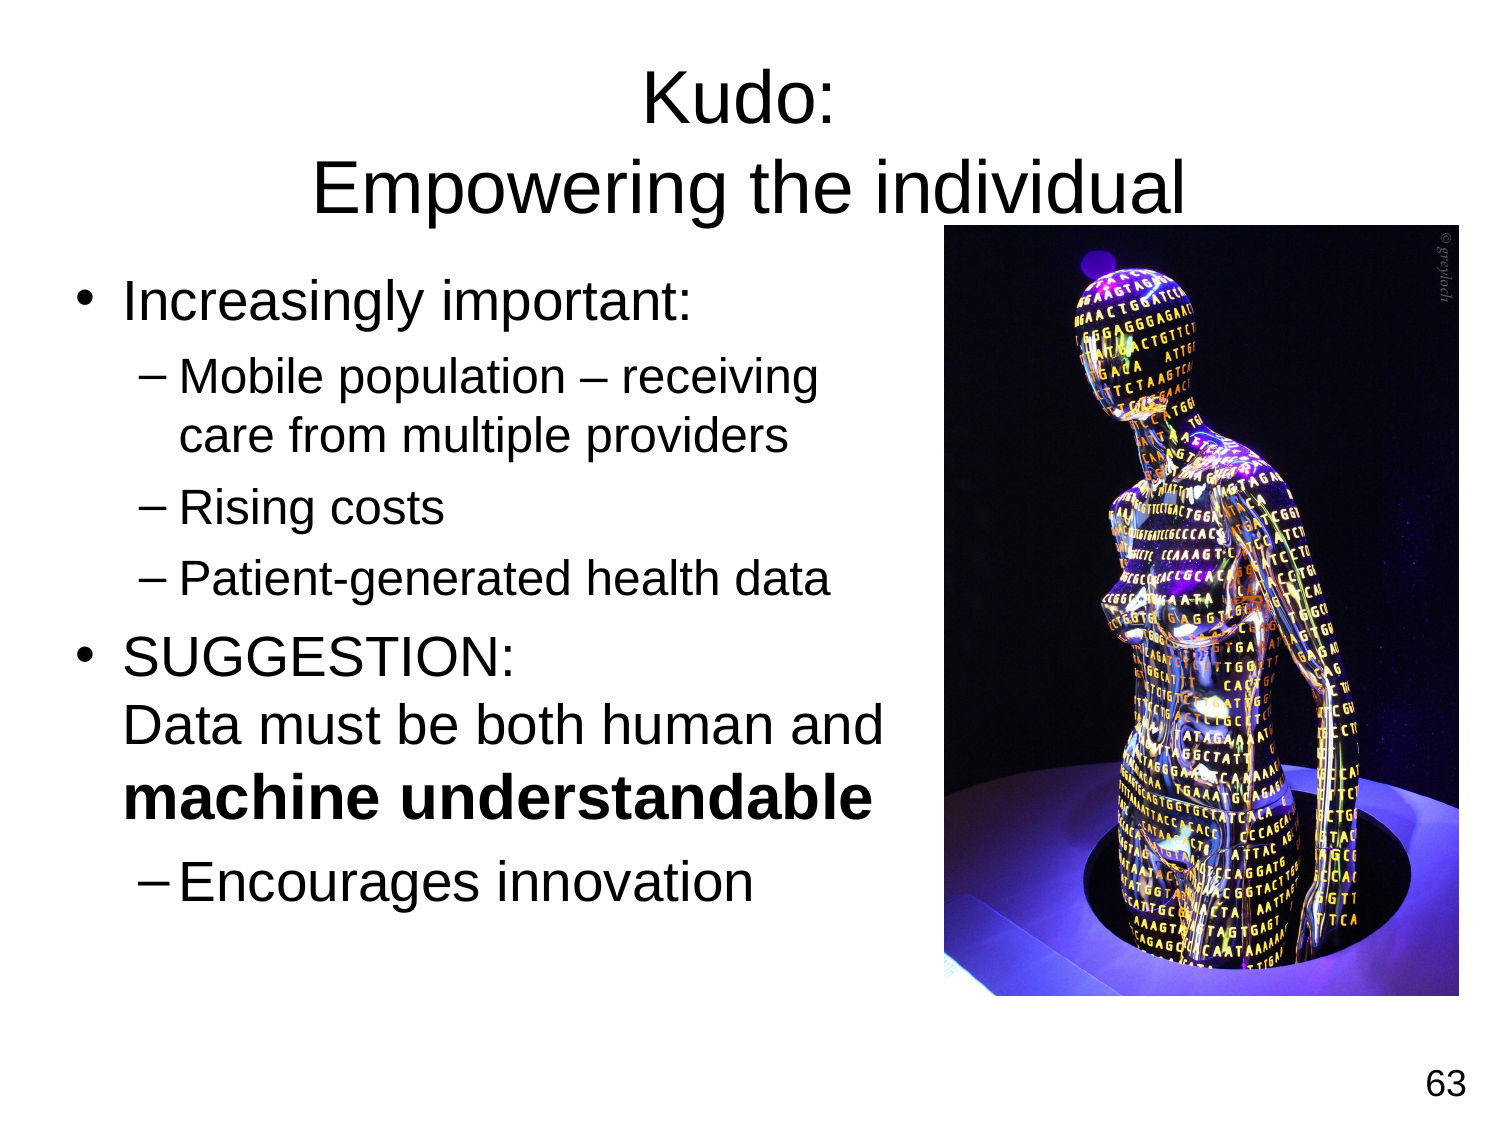

# Kudo: Empowering the individual
Increasingly important:
Mobile population – receiving
care from multiple providers
Rising costs
Patient-generated health data
SUGGESTION:
Data must be both human and
machine understandable
Encourages innovation
63